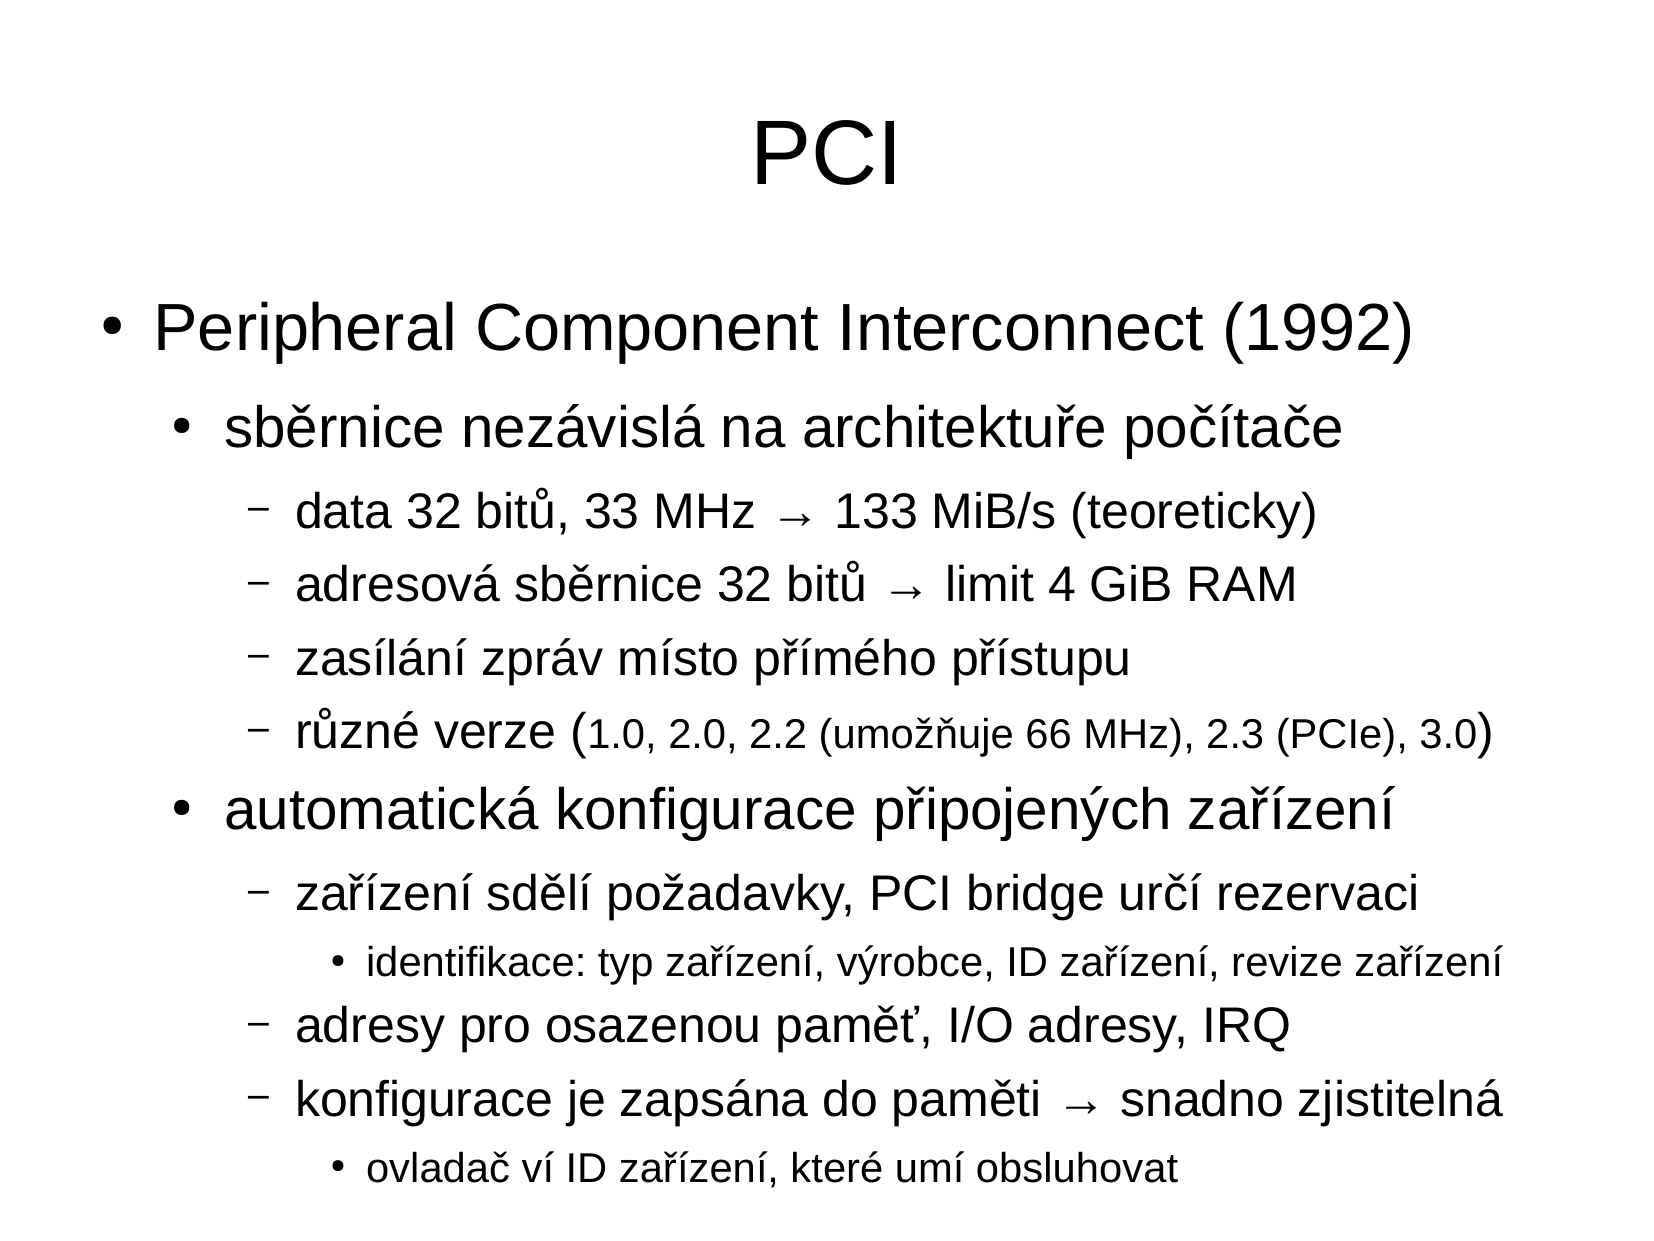

# PCI
Peripheral Component Interconnect (1992)
sběrnice nezávislá na architektuře počítače
data 32 bitů, 33 MHz → 133 MiB/s (teoreticky)
adresová sběrnice 32 bitů → limit 4 GiB RAM
zasílání zpráv místo přímého přístupu
různé verze (1.0, 2.0, 2.2 (umožňuje 66 MHz), 2.3 (PCIe), 3.0)
automatická konfigurace připojených zařízení
zařízení sdělí požadavky, PCI bridge určí rezervaci
identifikace: typ zařízení, výrobce, ID zařízení, revize zařízení
adresy pro osazenou paměť, I/O adresy, IRQ
konfigurace je zapsána do paměti → snadno zjistitelná
ovladač ví ID zařízení, které umí obsluhovat